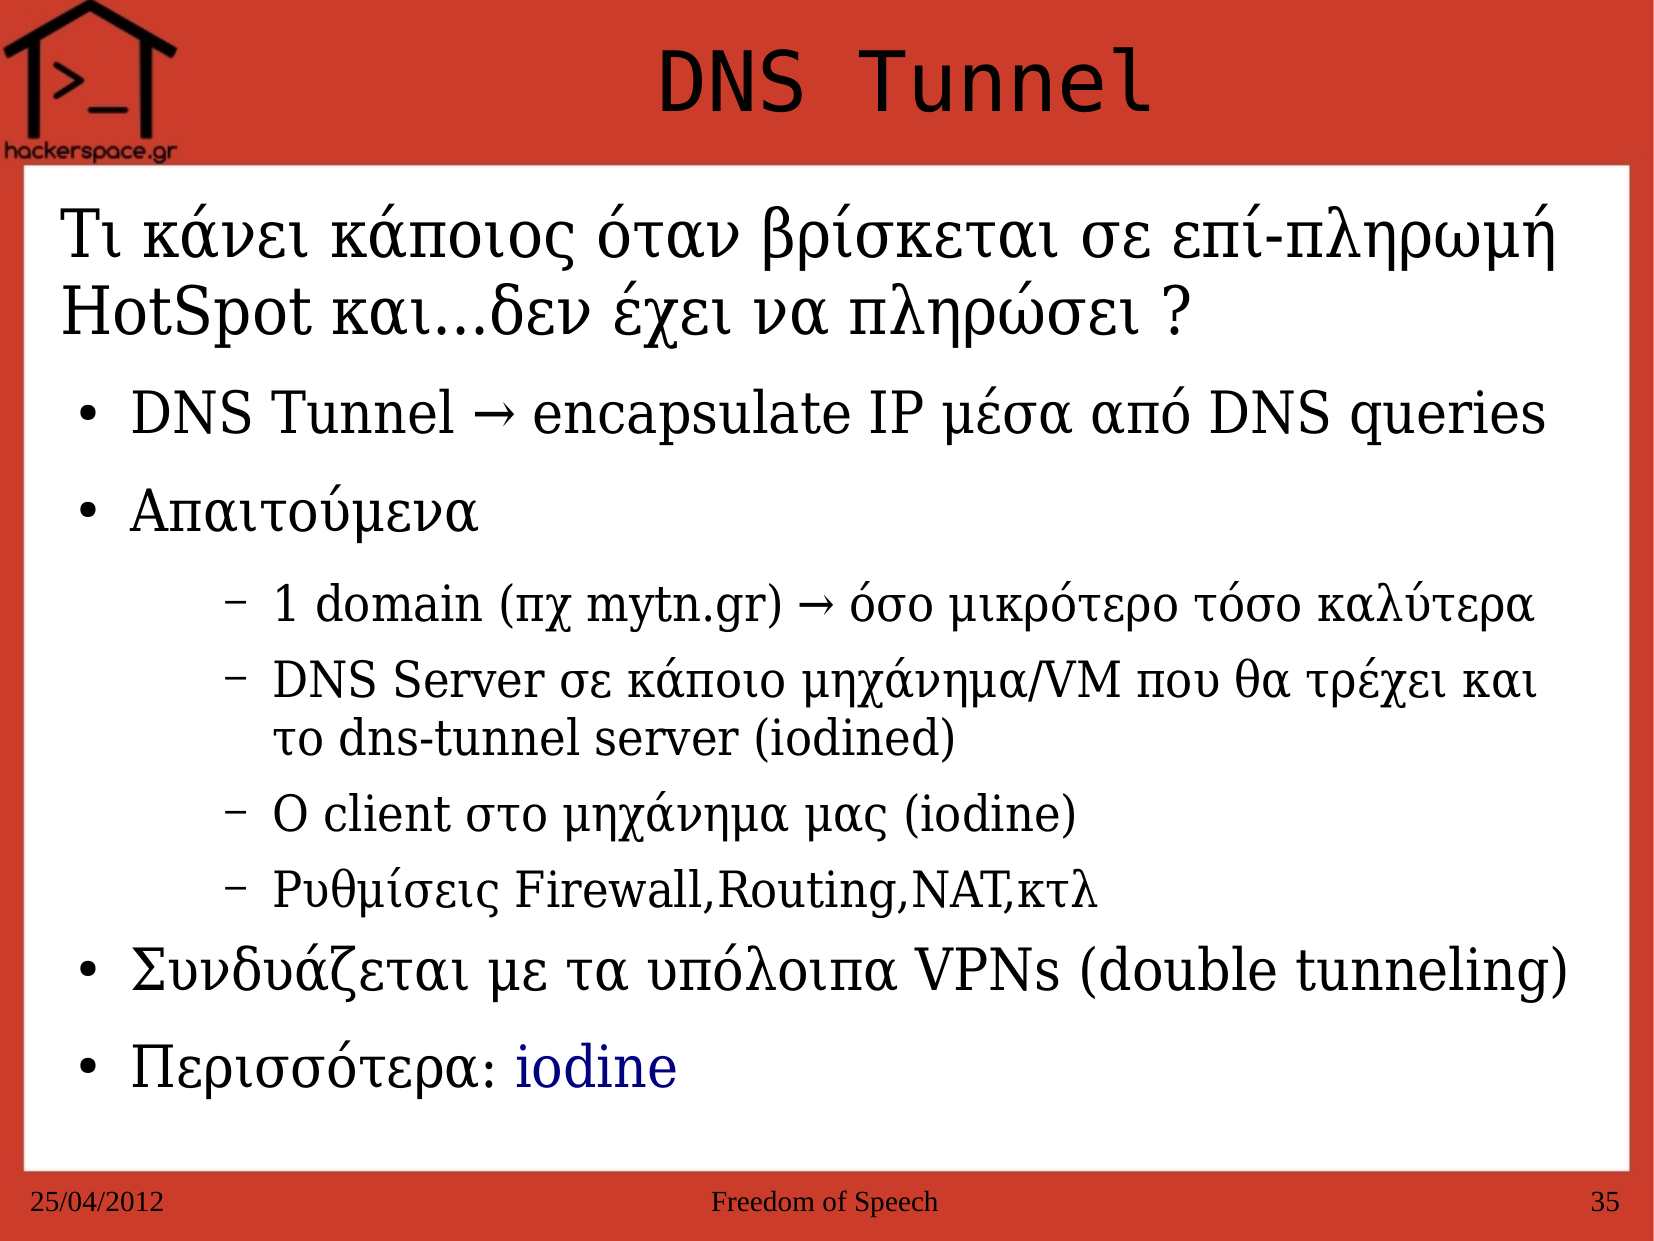

# DNS Tunnel
Τι κάνει κάποιος όταν βρίσκεται σε επί-πληρωμή HotSpot και...δεν έχει να πληρώσει ?
DNS Tunnel → encapsulate IP μέσα από DNS queries
Απαιτούμενα
1 domain (πχ mytn.gr) → όσο μικρότερο τόσο καλύτερα
DNS Server σε κάποιο μηχάνημα/VM που θα τρέχει και το dns-tunnel server (iodined)
O client στο μηχάνημα μας (iodine)
Ρυθμίσεις Firewall,Routing,NAT,κτλ
Συνδυάζεται με τα υπόλοιπα VPNs (double tunneling)
Περισσότερα: iodine
25/04/2012
Freedom of Speech
35